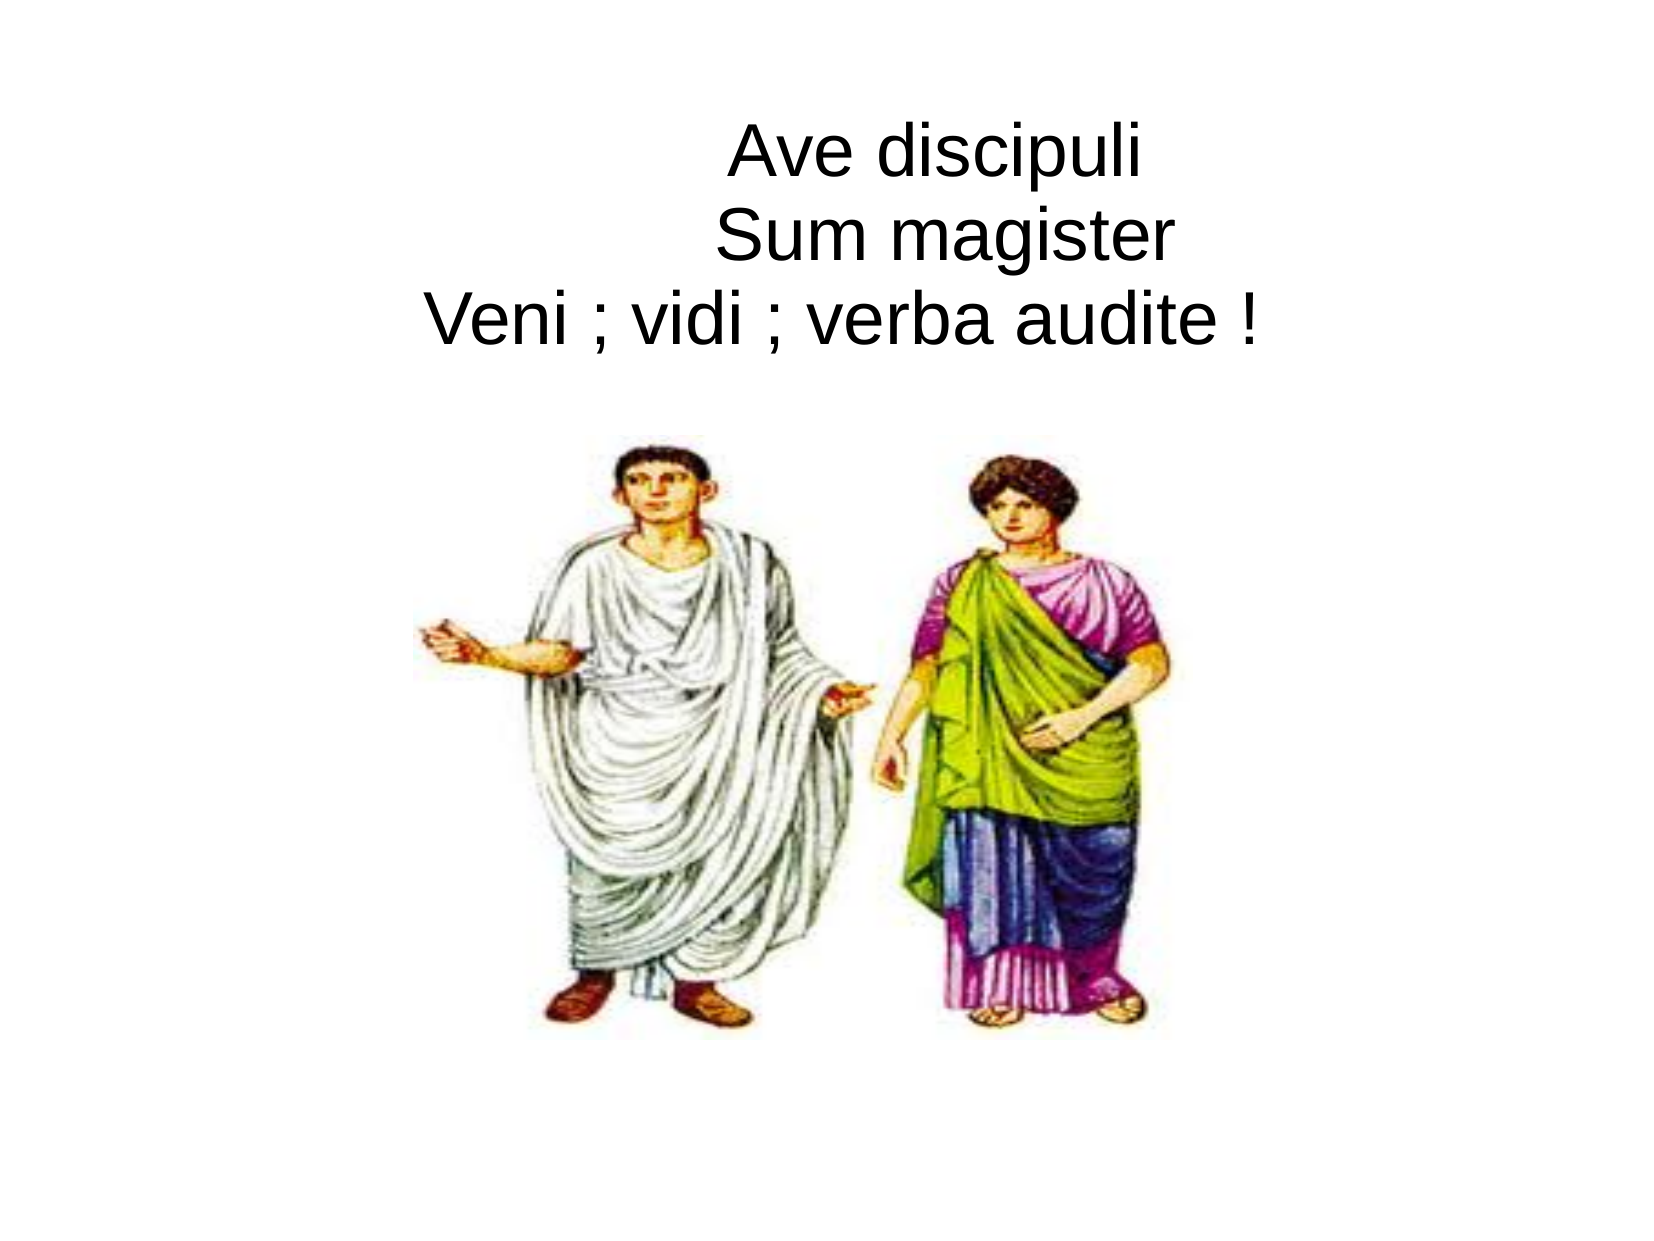

Ave discipuli
 Sum magister
 Veni ; vidi ; verba audite !